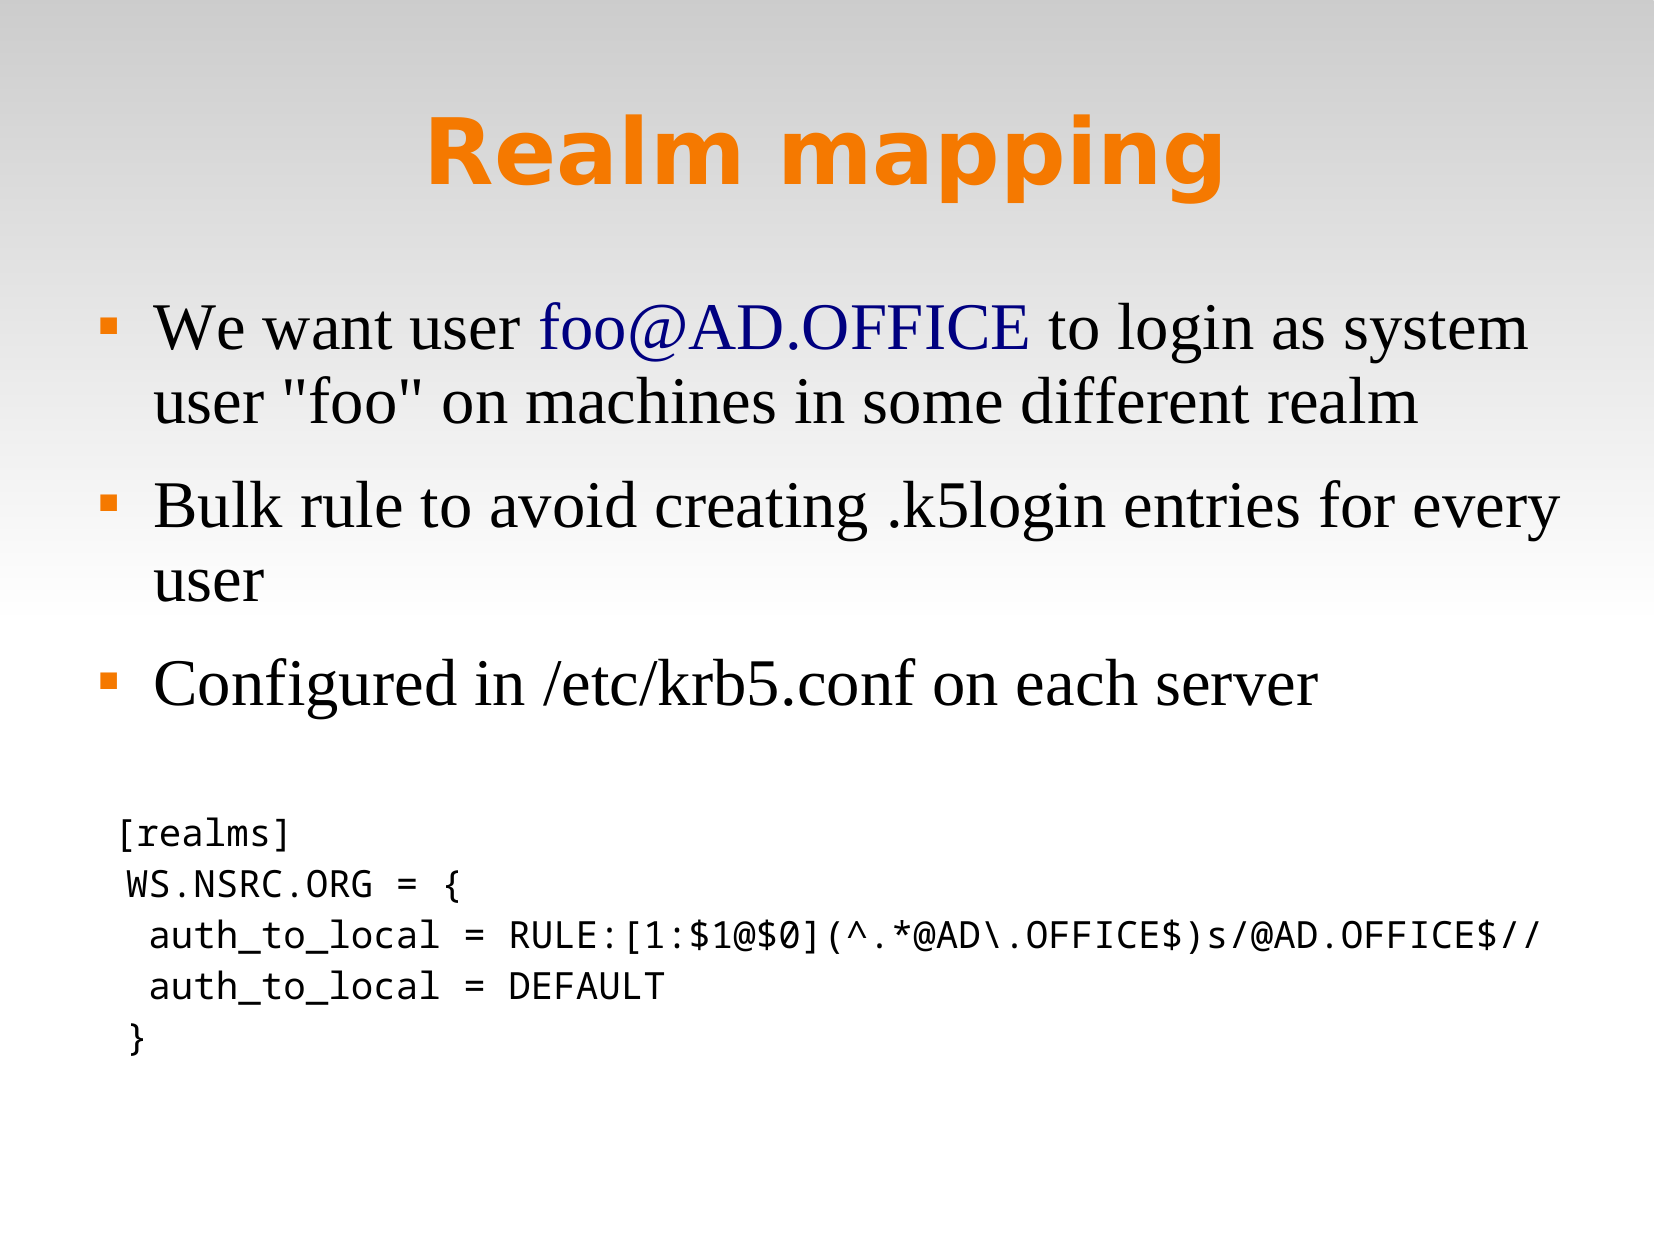

# Realm mapping
We want user foo@AD.OFFICE to login as system user "foo" on machines in some different realm
Bulk rule to avoid creating .k5login entries for every user
Configured in /etc/krb5.conf on each server
 [realms]
 WS.NSRC.ORG = {
 auth_to_local = RULE:[1:$1@$0](^.*@AD\.OFFICE$)s/@AD.OFFICE$//
 auth_to_local = DEFAULT
 }